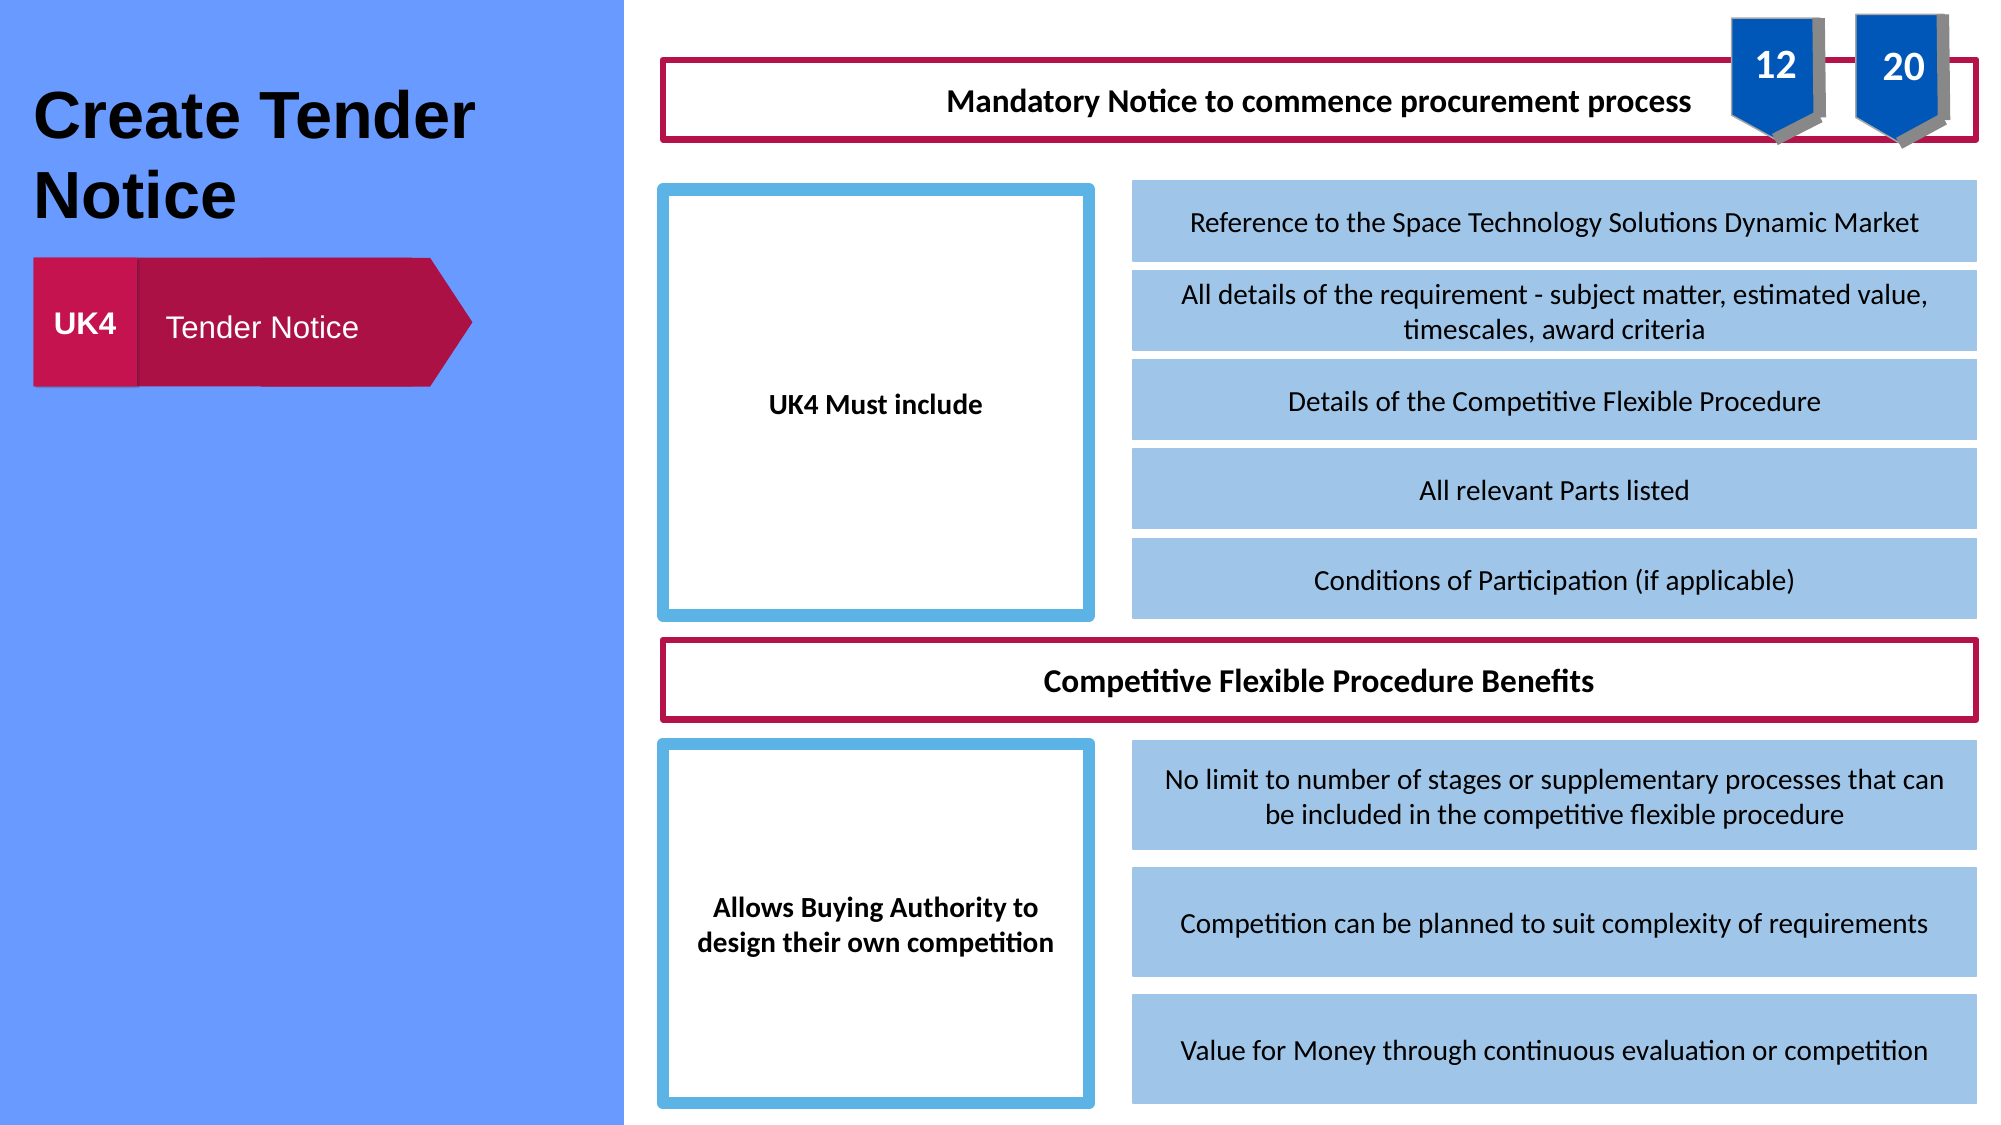

12
20
Mandatory Notice to commence procurement process
# Create Tender Notice
Reference to the Space Technology Solutions Dynamic Market
UK4 Must include
UK4
Tender Notice
All details of the requirement - subject matter, estimated value, timescales, award criteria
Details of the Competitive Flexible Procedure
All relevant Parts listed
Conditions of Participation (if applicable)
Competitive Flexible Procedure Benefits
No limit to number of stages or supplementary processes that can be included in the competitive flexible procedure
Allows Buying Authority to design their own competition
Competition can be planned to suit complexity of requirements
Value for Money through continuous evaluation or competition